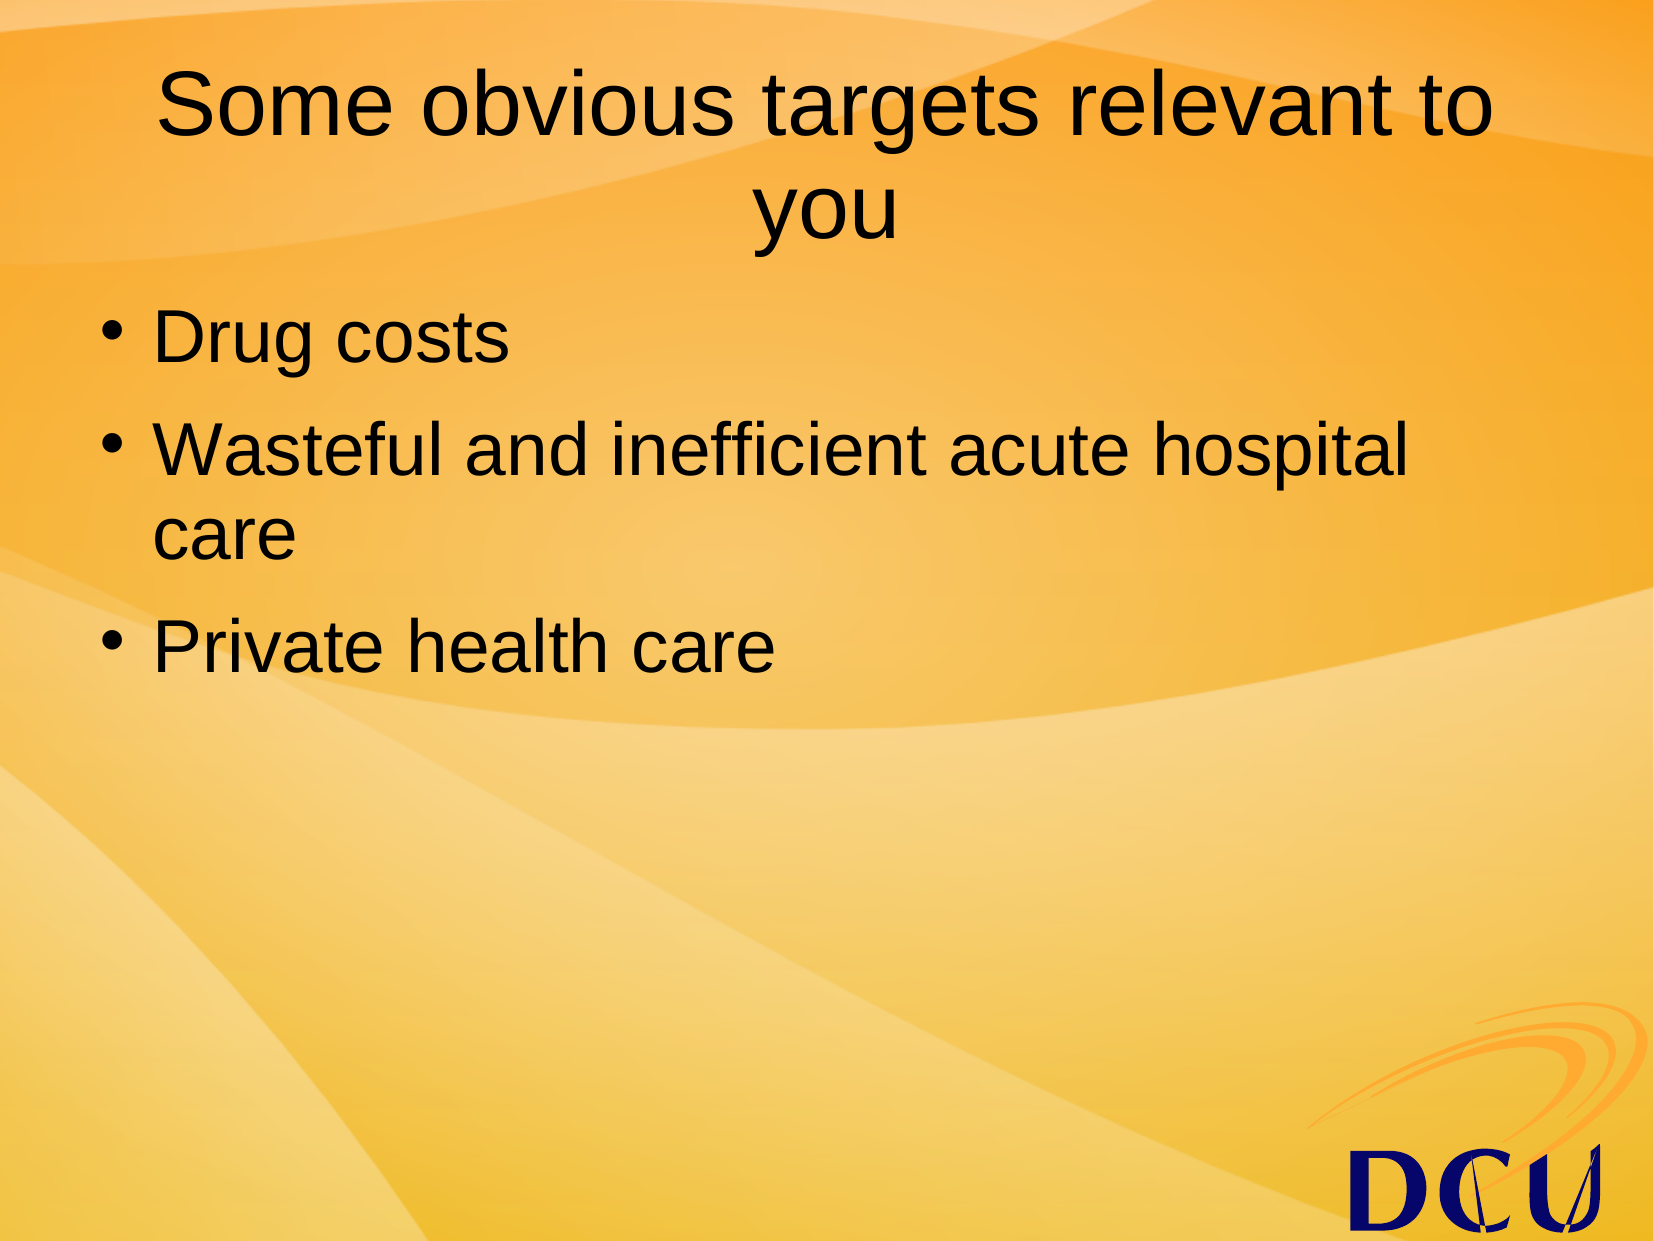

# Some obvious targets relevant to you
Drug costs
Wasteful and inefficient acute hospital care
Private health care